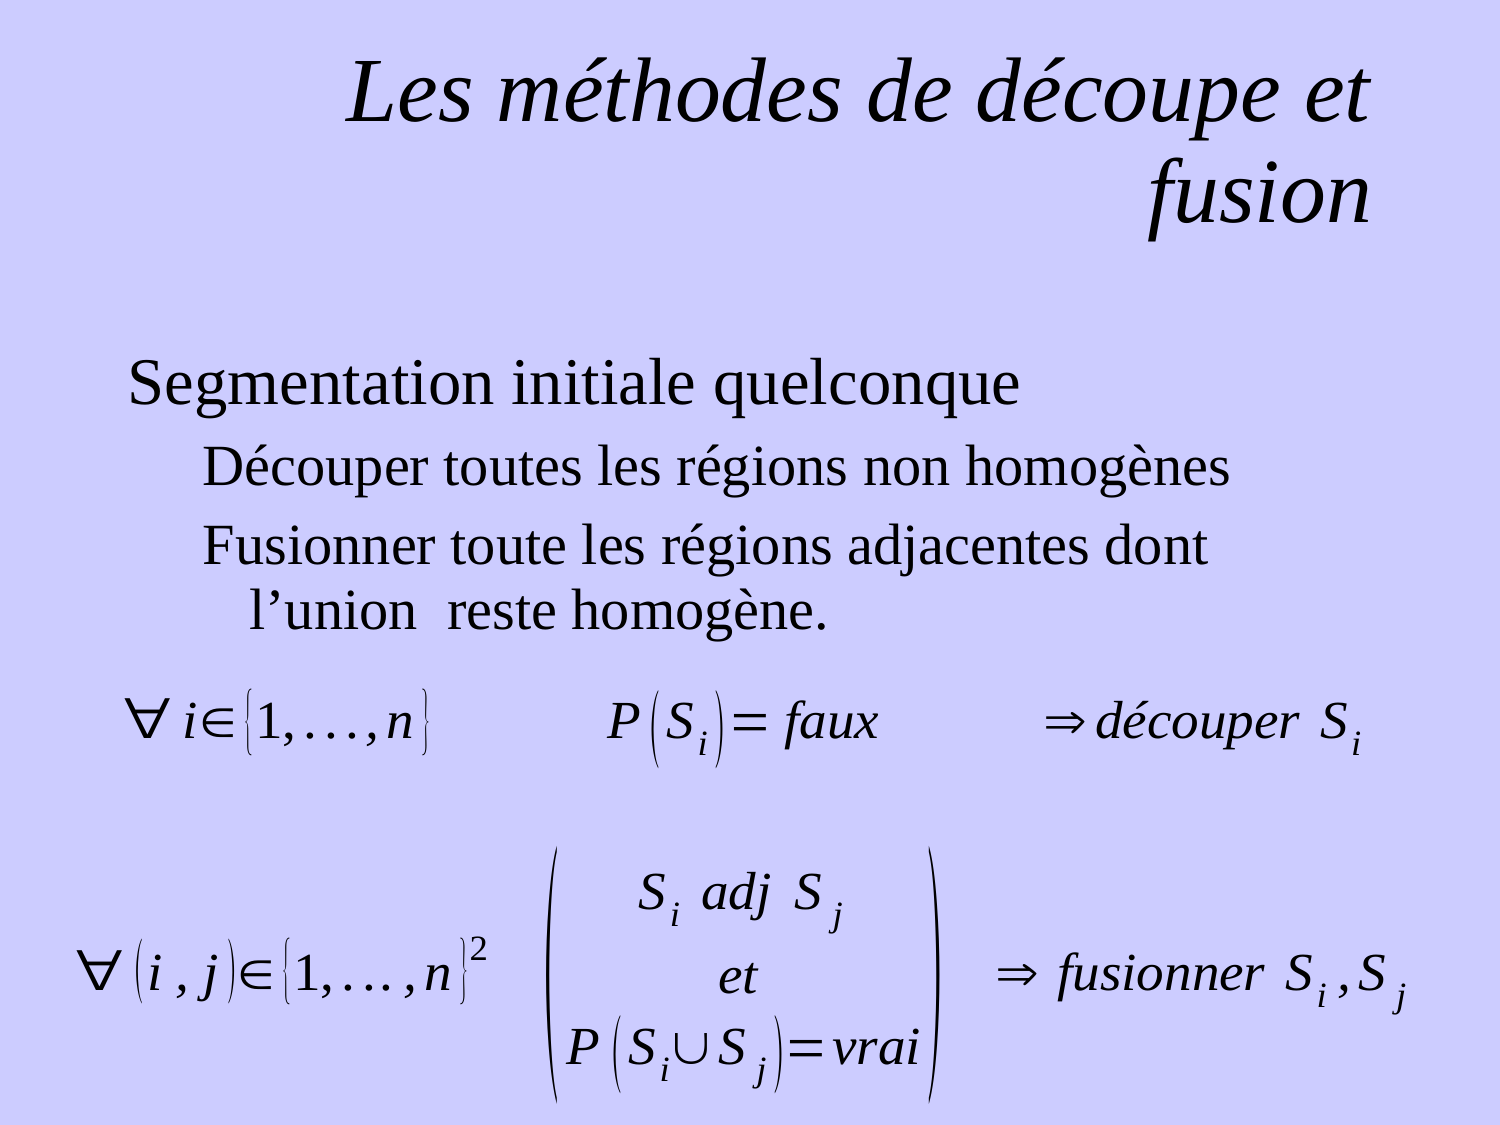

# Les méthodes de découpe et fusion
Segmentation initiale quelconque
Découper toutes les régions non homogènes
Fusionner toute les régions adjacentes dont l’union reste homogène.